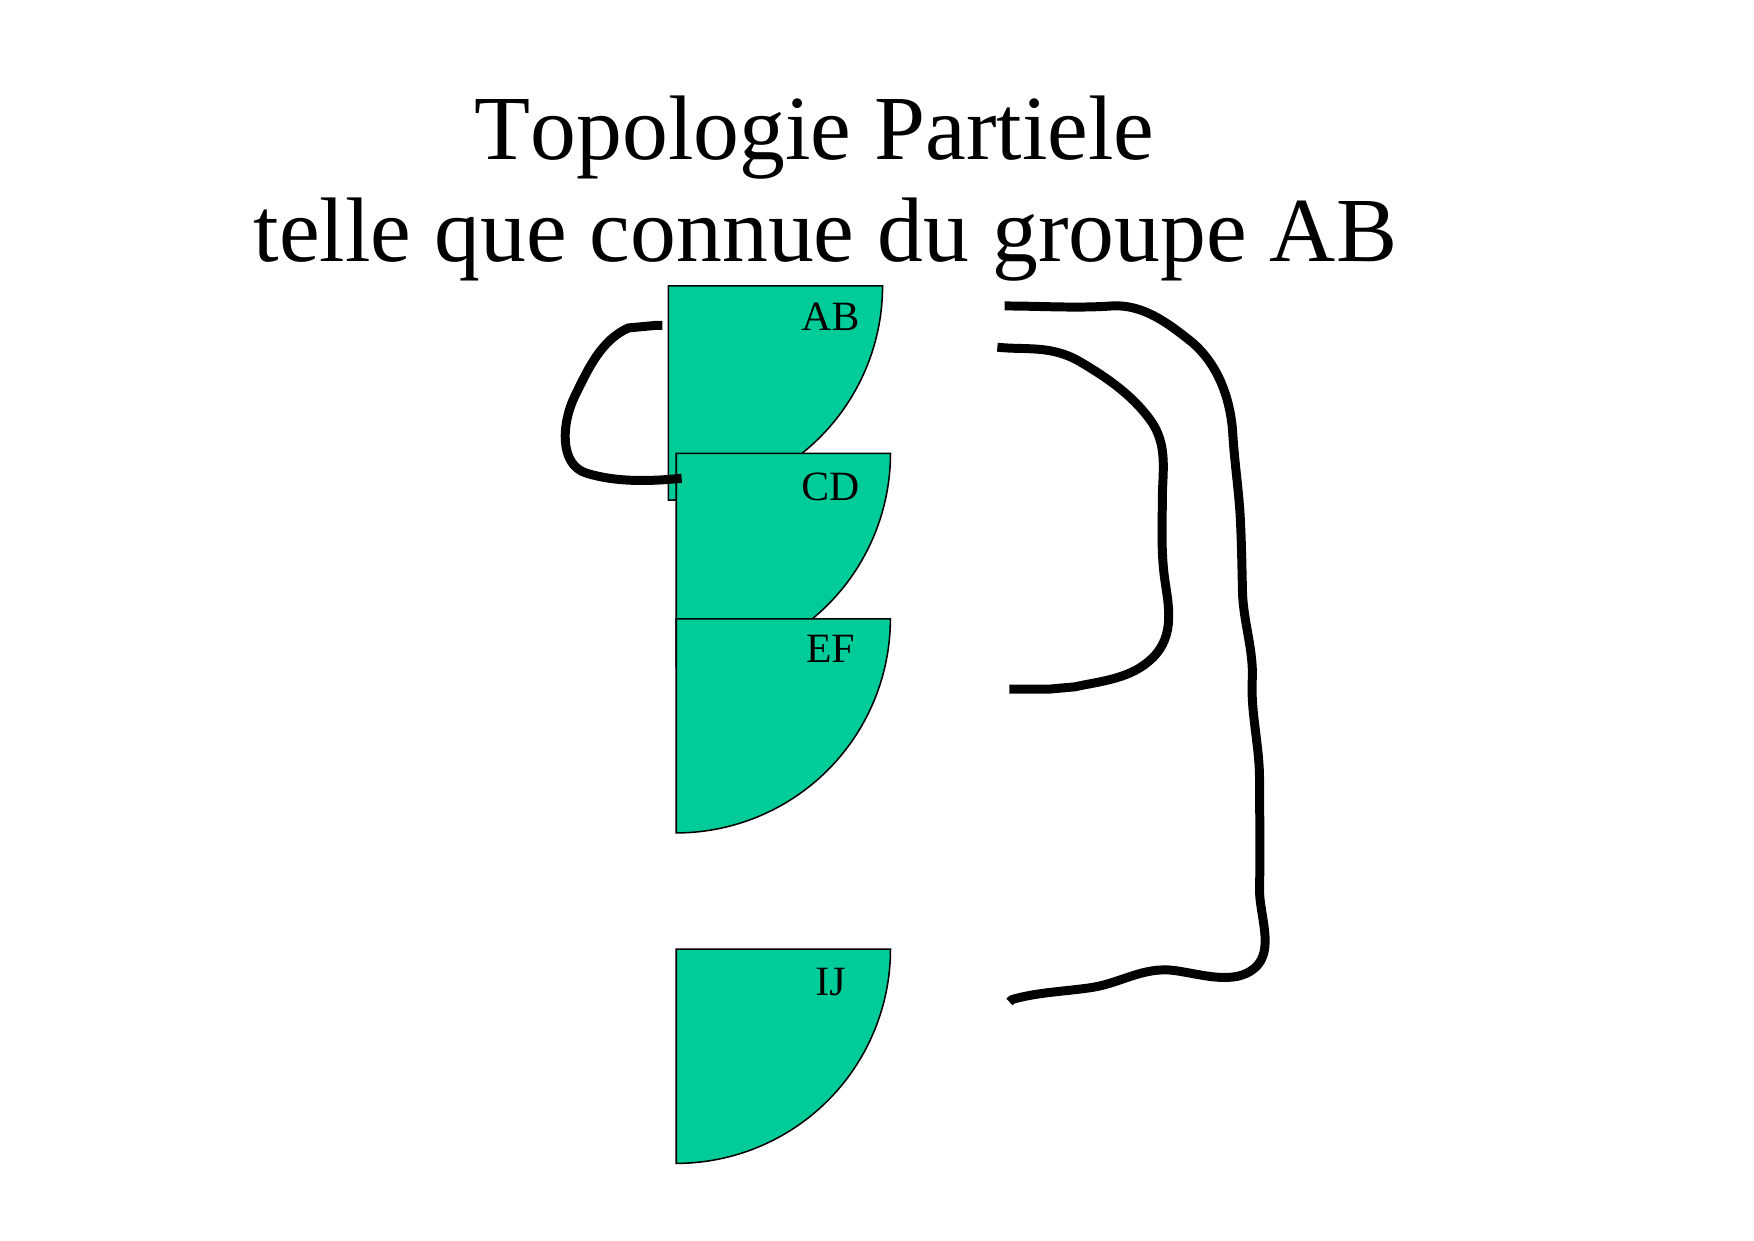

Topologie Partiele
telle que connue du groupe AB
AB
CD
EF
IJ